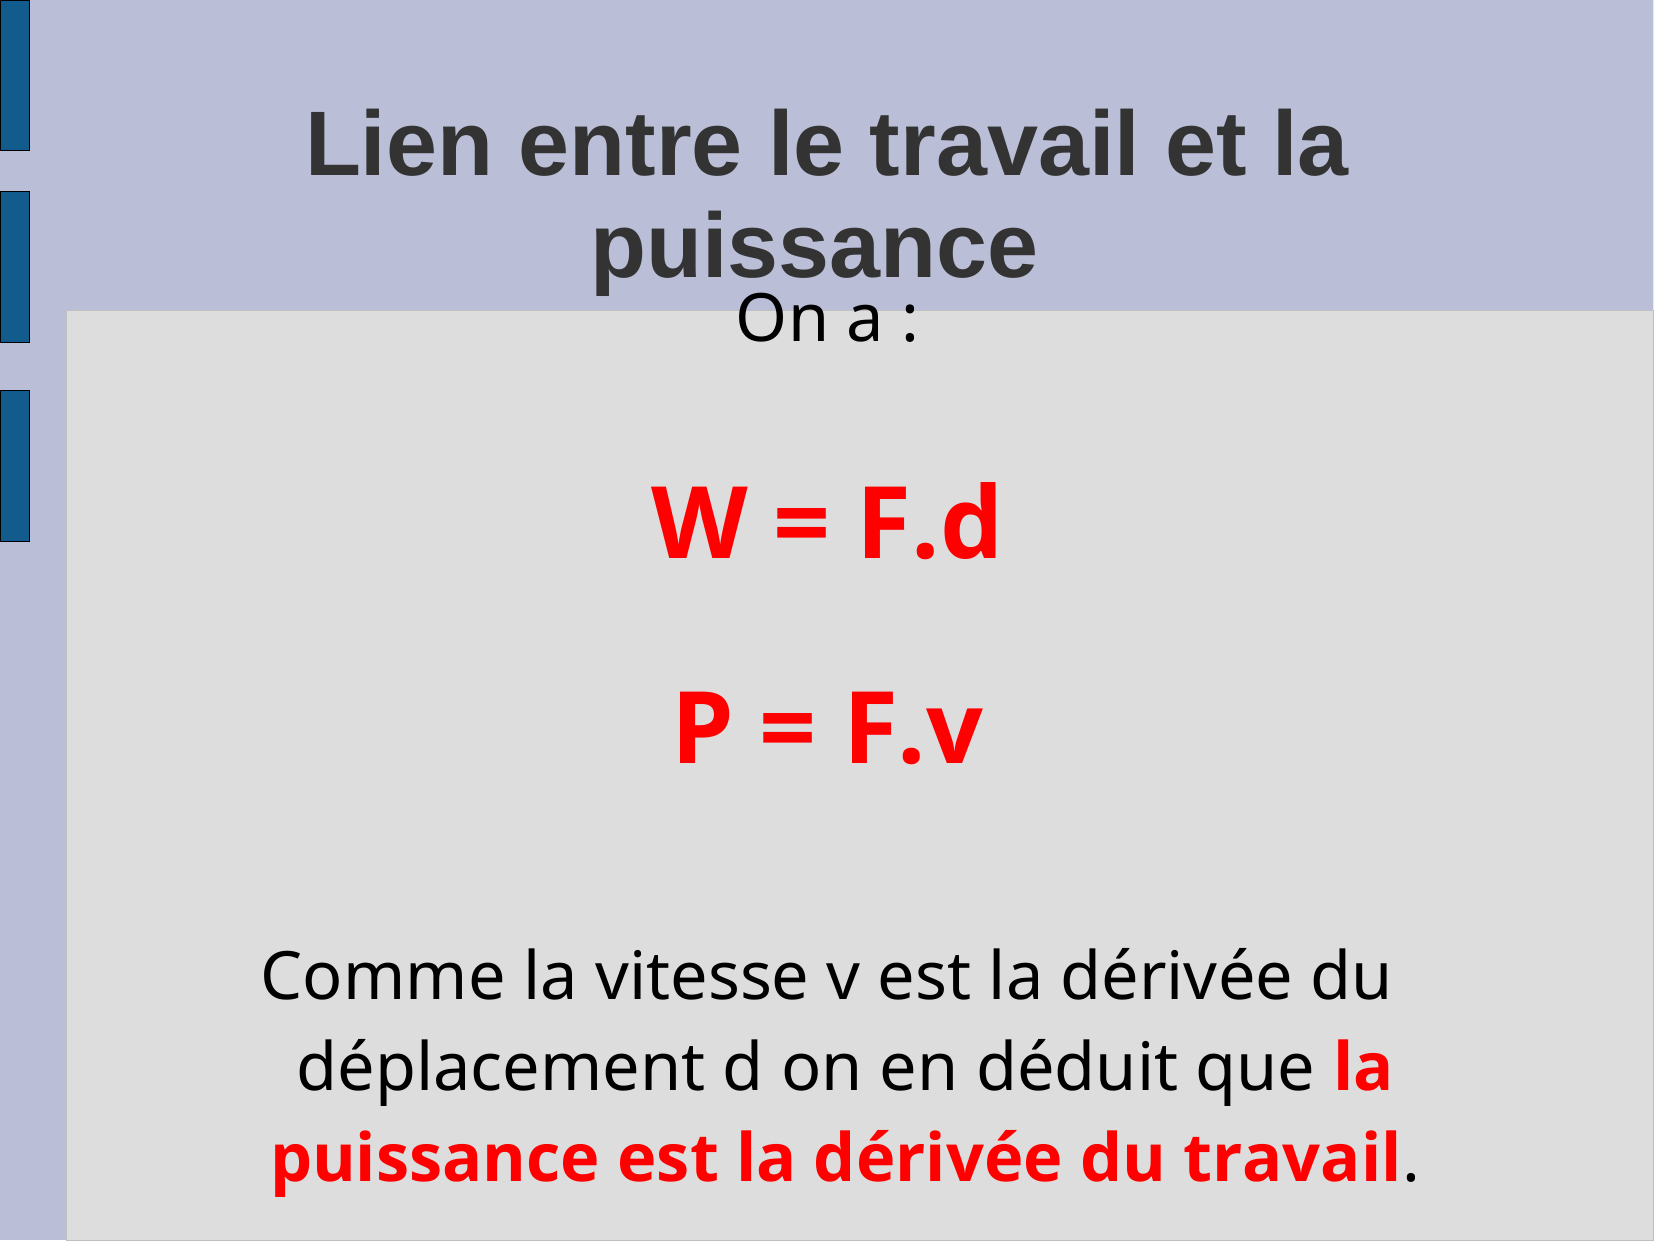

# Lien entre le travail et la puissance
On a :
W = F.d
P = F.v
Comme la vitesse v est la dérivée du déplacement d on en déduit que la puissance est la dérivée du travail.